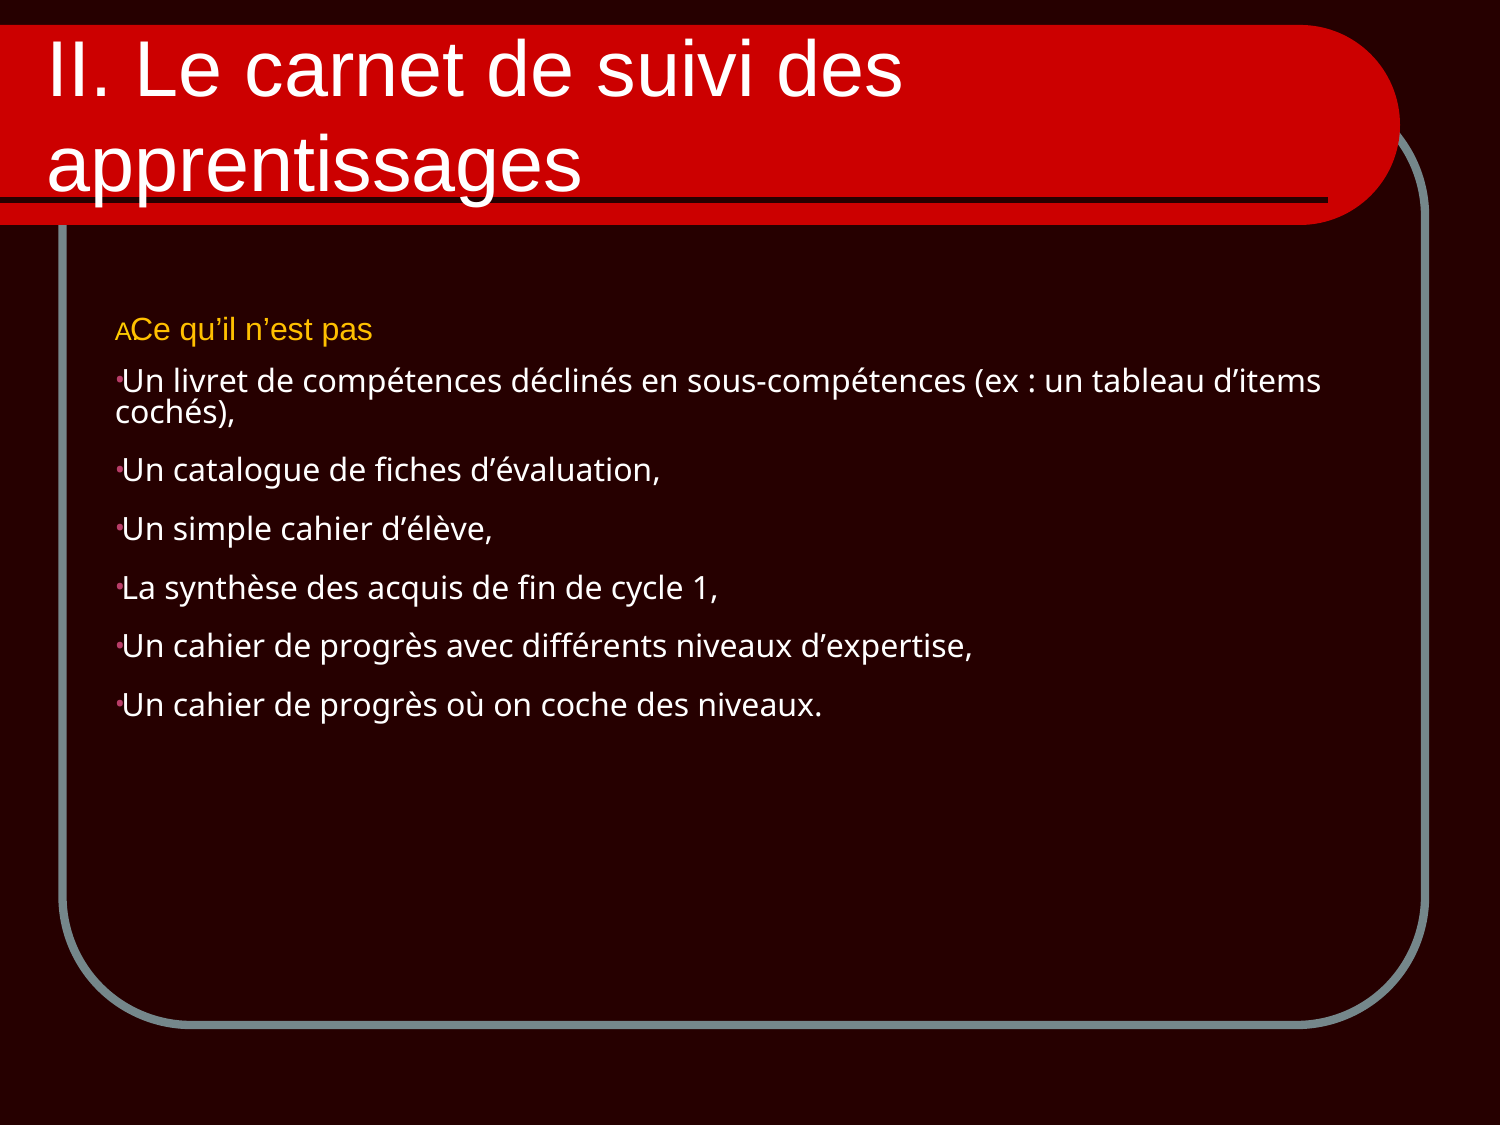

# II. Le carnet de suivi des apprentissages
Ce qu’il n’est pas
Un livret de compétences déclinés en sous-compétences (ex : un tableau d’items cochés),
Un catalogue de fiches d’évaluation,
Un simple cahier d’élève,
La synthèse des acquis de fin de cycle 1,
Un cahier de progrès avec différents niveaux d’expertise,
Un cahier de progrès où on coche des niveaux.